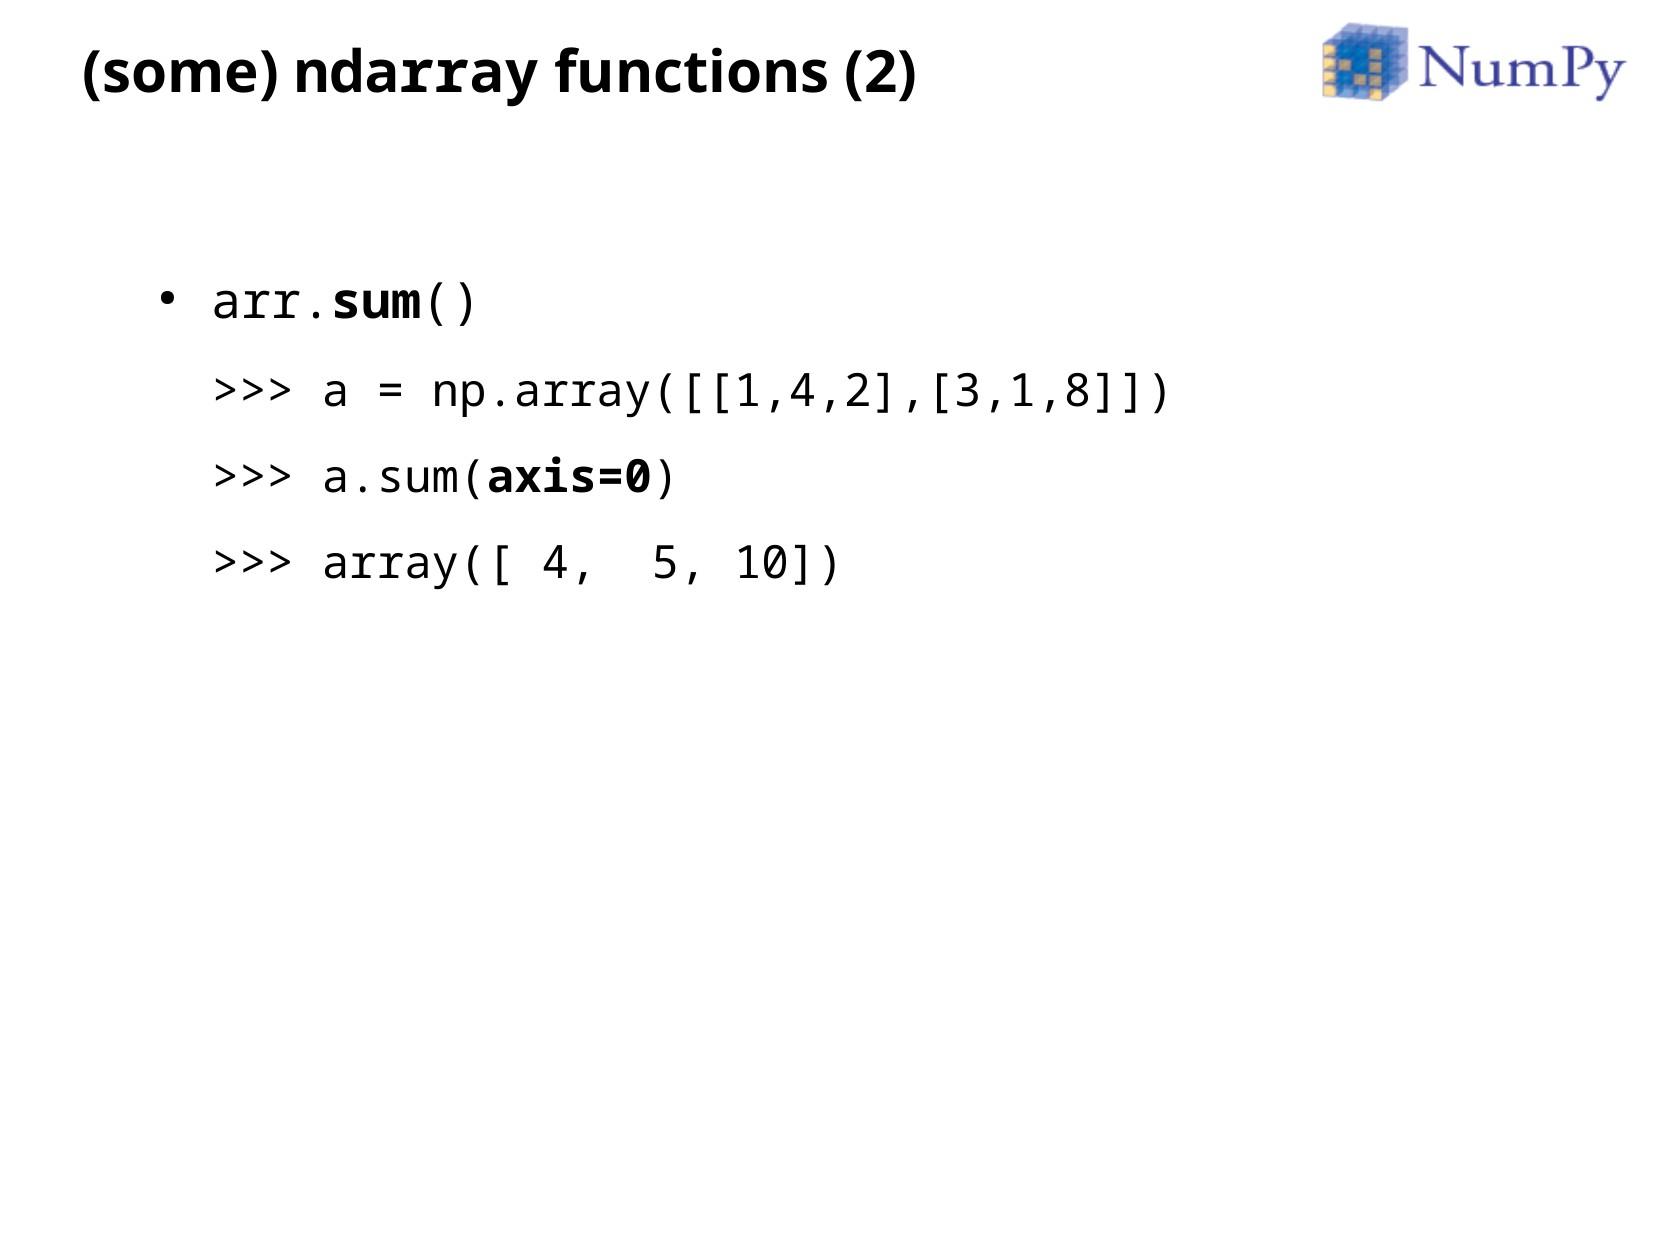

# (some) ndarray functions (2)
arr.sum()
>>> a = np.array([[1,4,2],[3,1,8]])
>>> a.sum(axis=0)
>>> array([ 4, 5, 10])